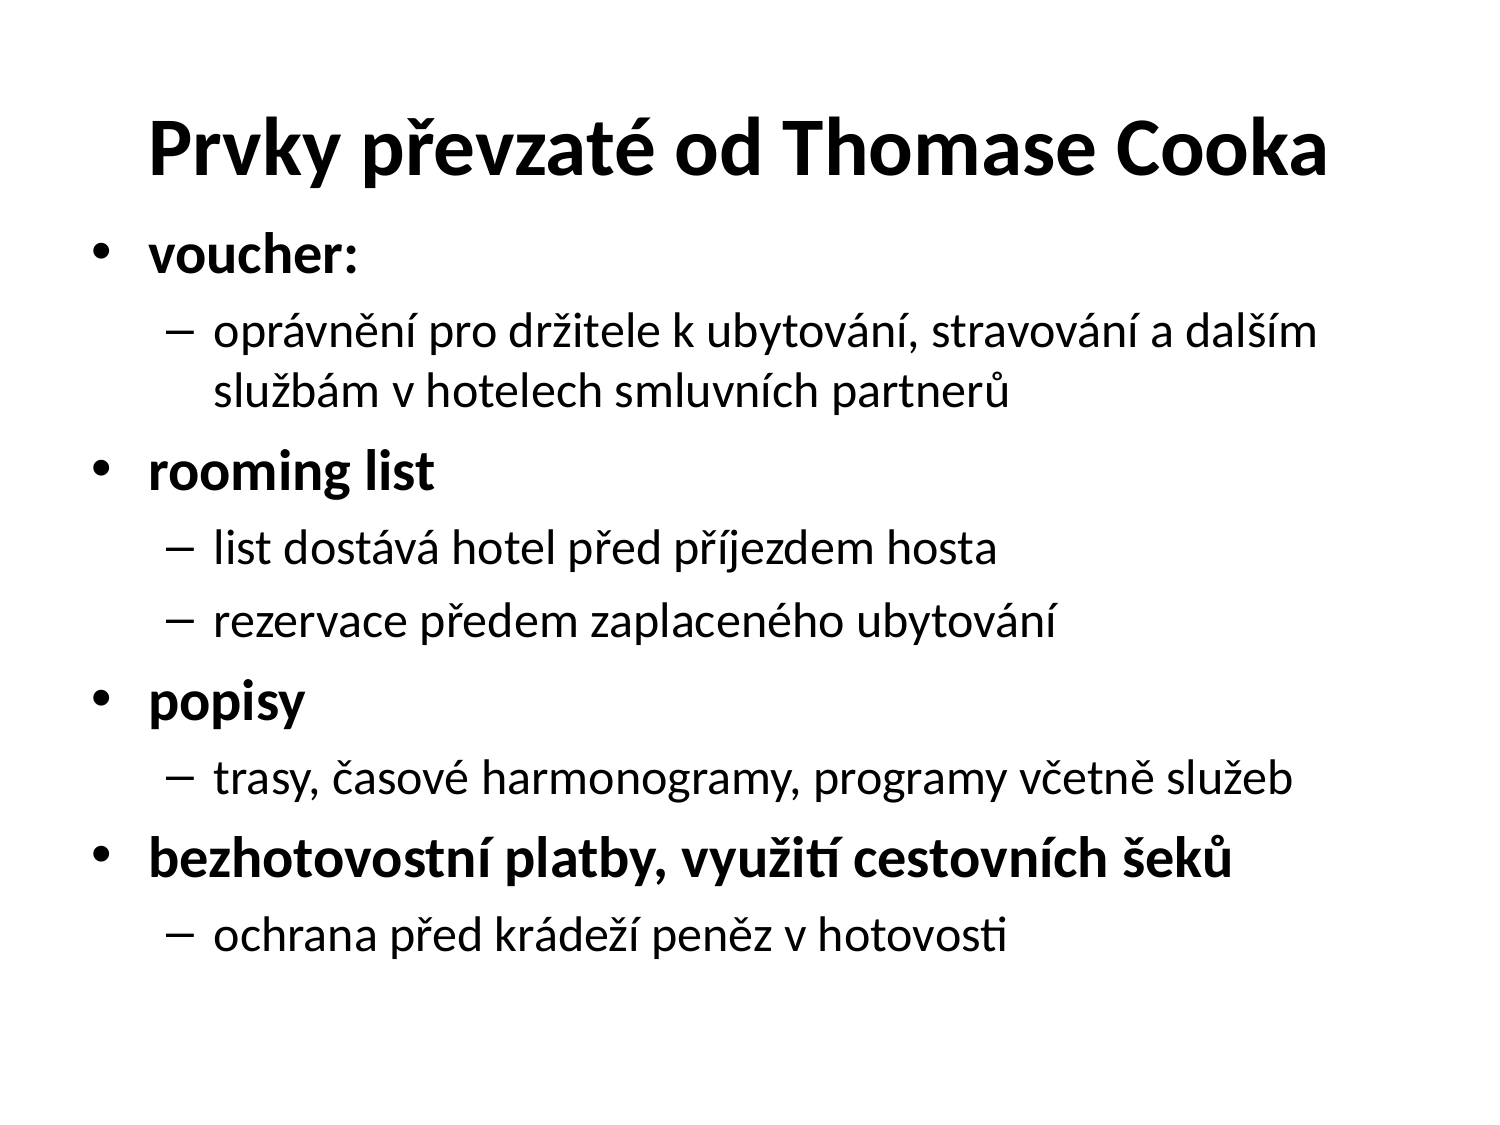

# Prvky převzaté od Thomase Cooka
voucher:
oprávnění pro držitele k ubytování, stravování a dalším službám v hotelech smluvních partnerů
rooming list
list dostává hotel před příjezdem hosta
rezervace předem zaplaceného ubytování
popisy
trasy, časové harmonogramy, programy včetně služeb
bezhotovostní platby, využití cestovních šeků
ochrana před krádeží peněz v hotovosti